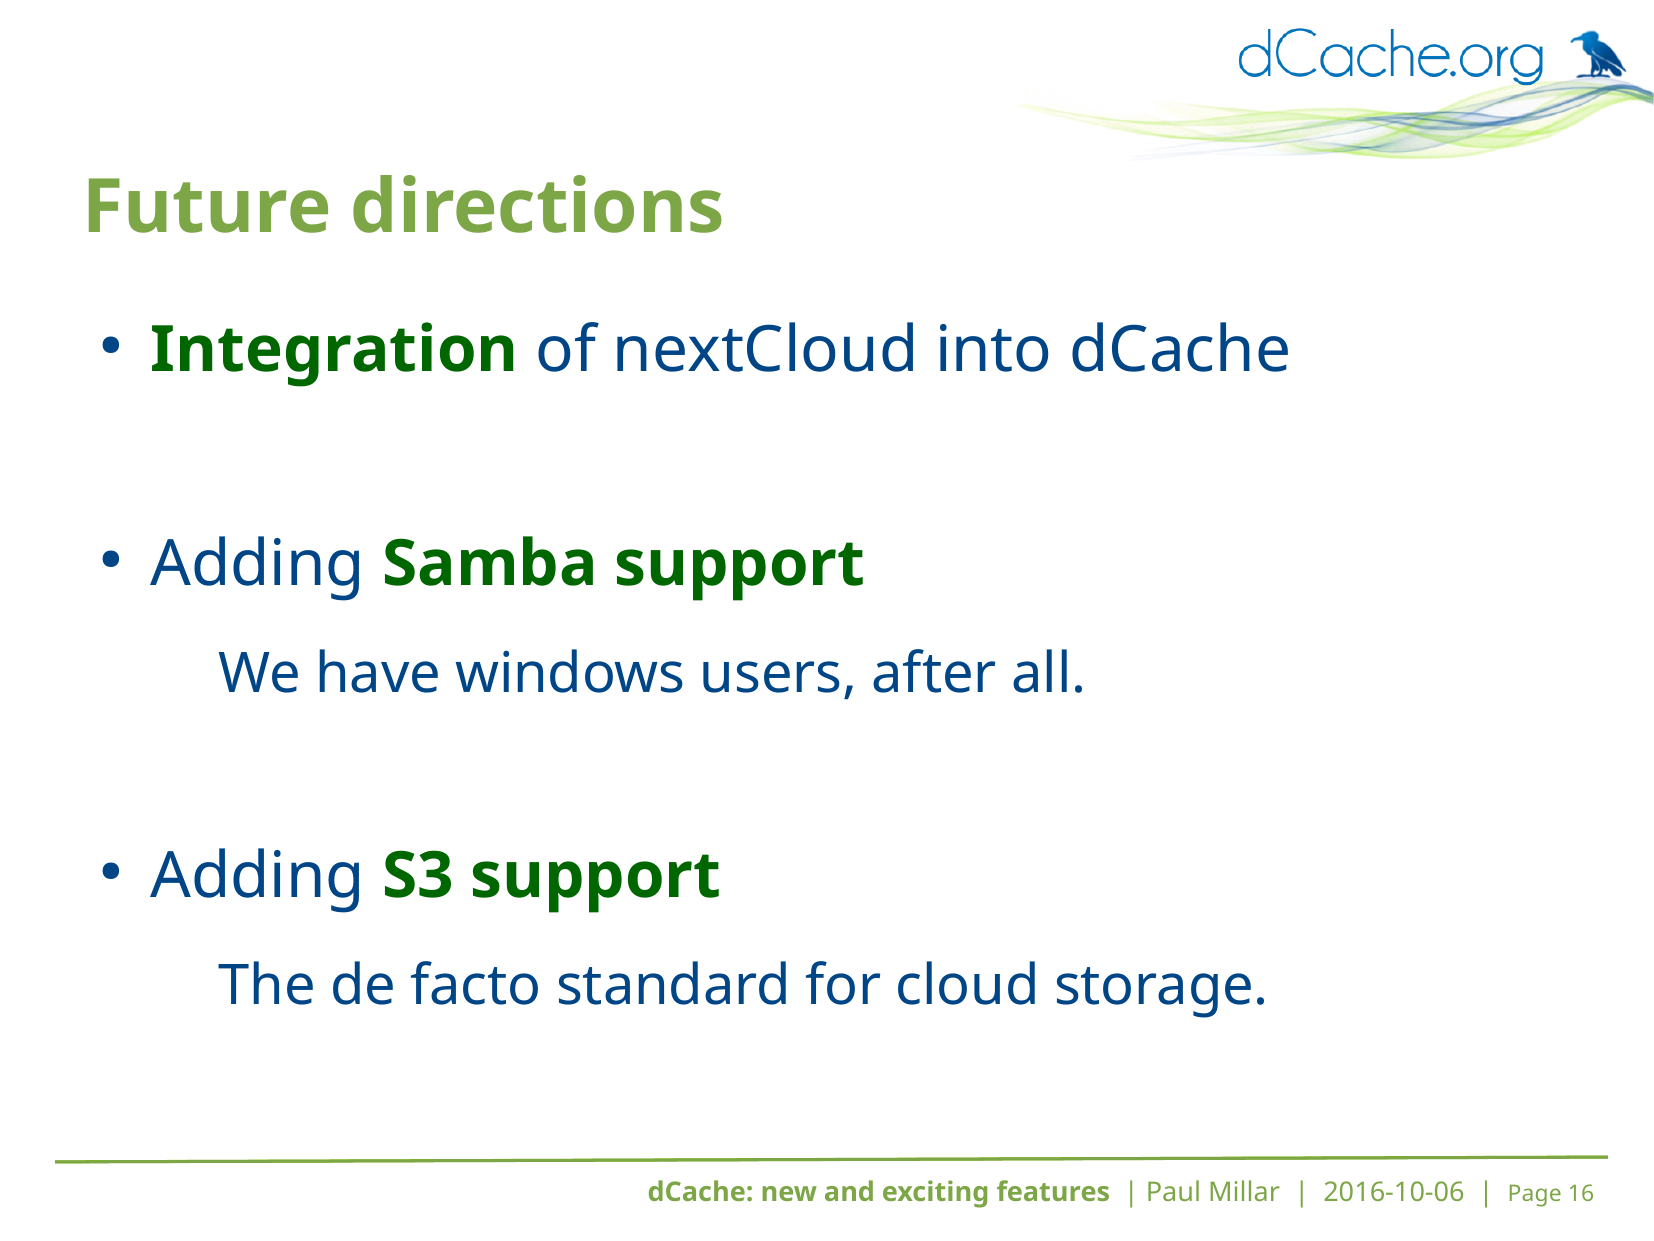

# Future directions
Integration of nextCloud into dCache
Adding Samba support
We have windows users, after all.
Adding S3 support
The de facto standard for cloud storage.
16